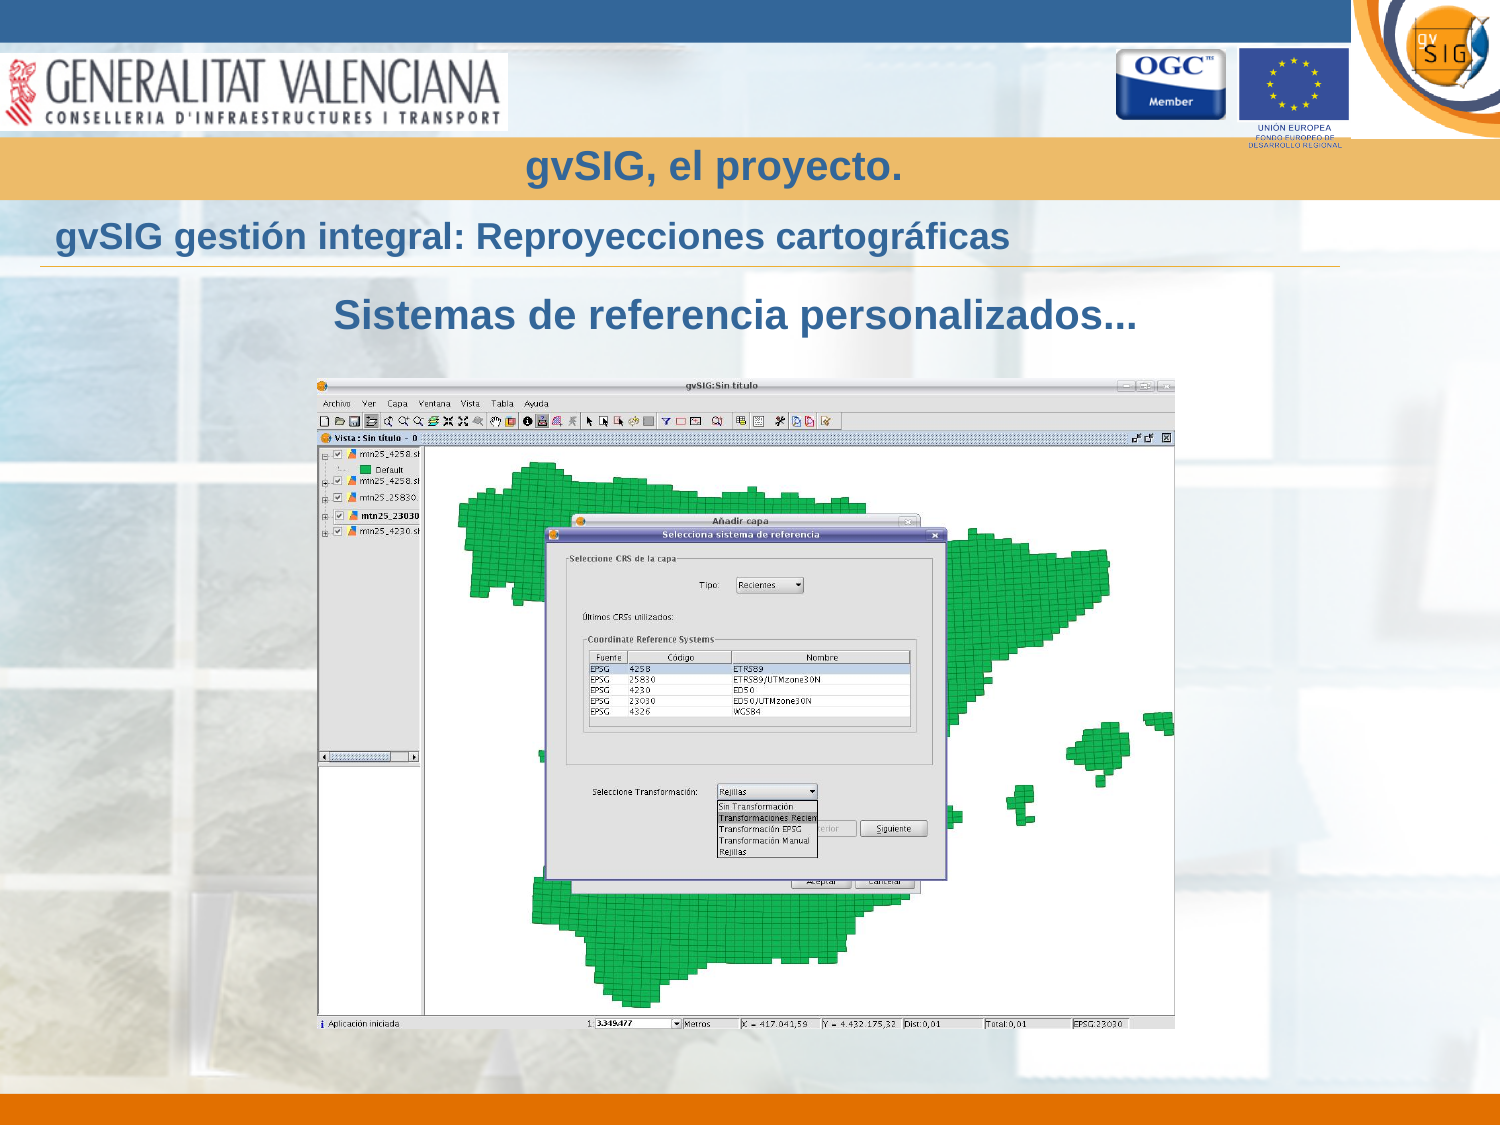

gvSIG, el proyecto.
gvSIG gestión integral: Reproyecciones cartográficas
Sistemas de referencia personalizados...